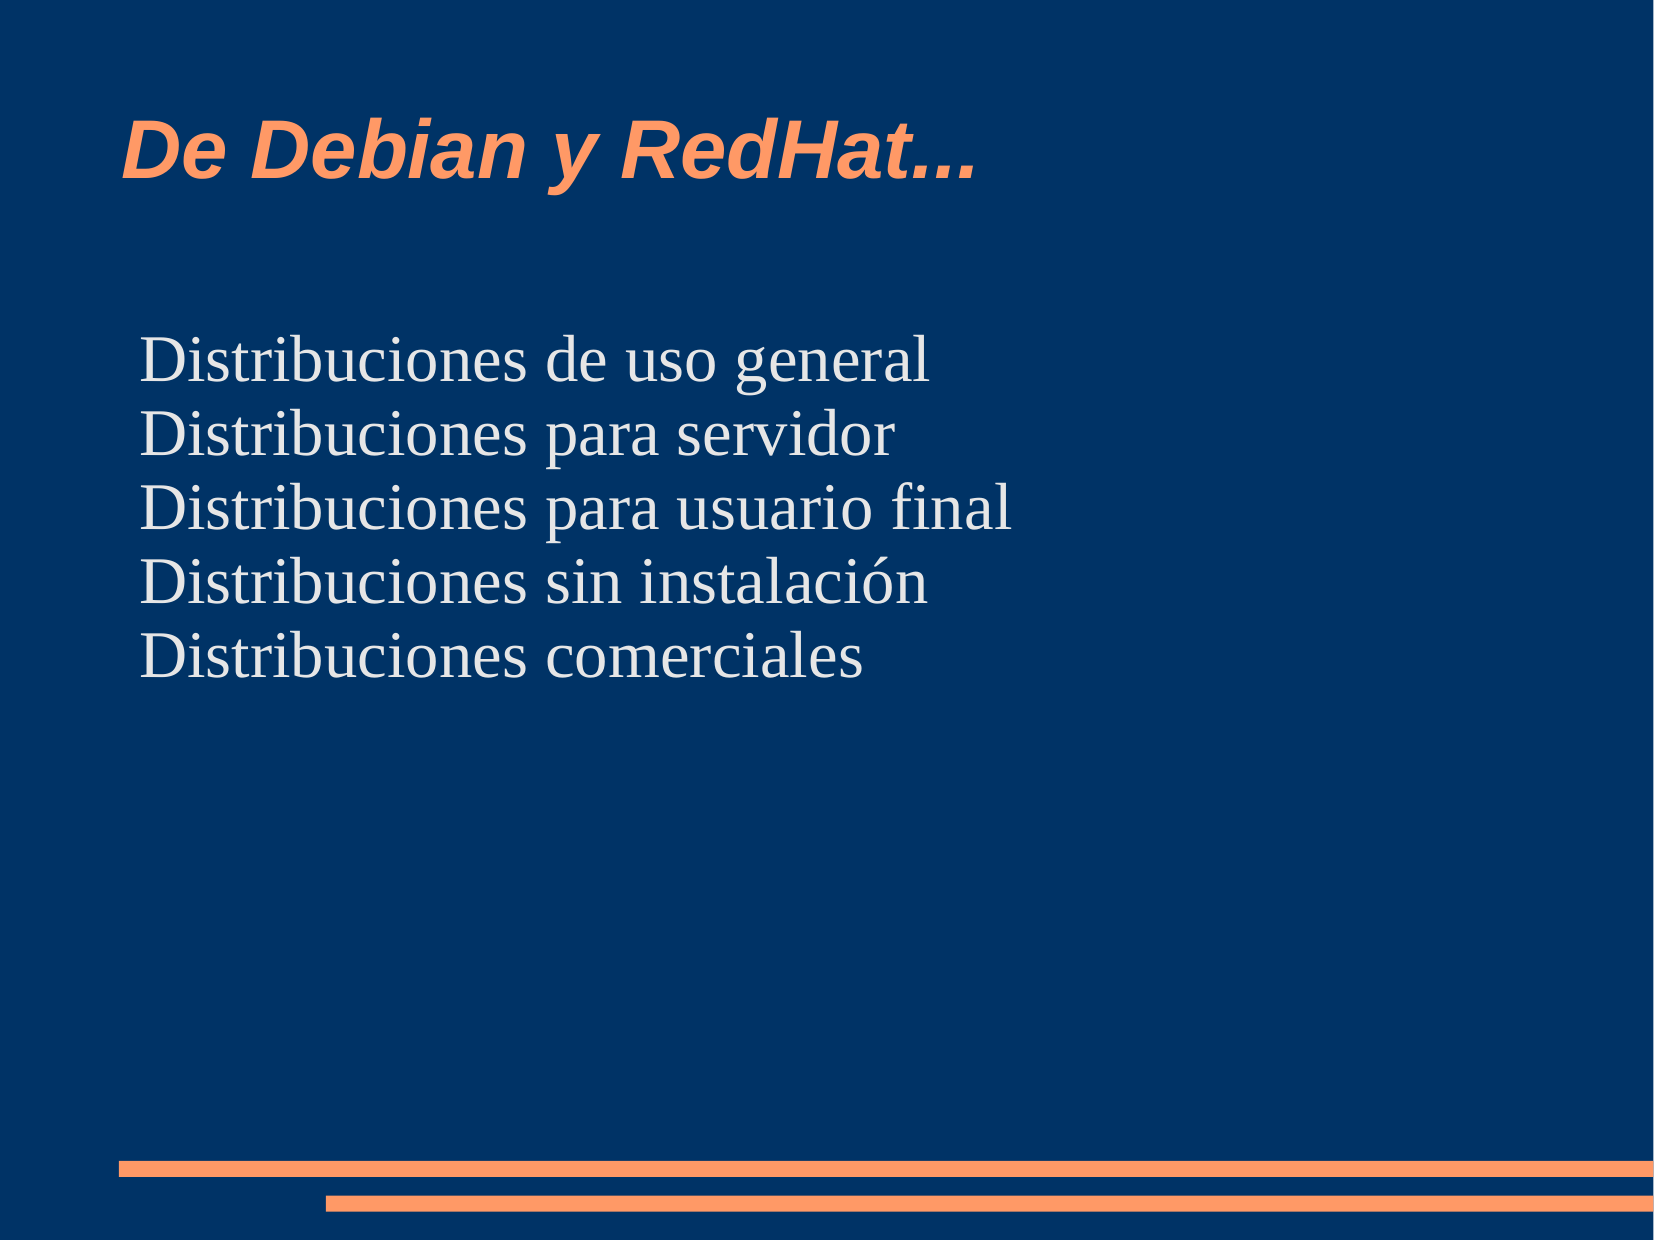

# De Debian y RedHat...
Distribuciones de uso general
Distribuciones para servidor
Distribuciones para usuario final
Distribuciones sin instalación
Distribuciones comerciales